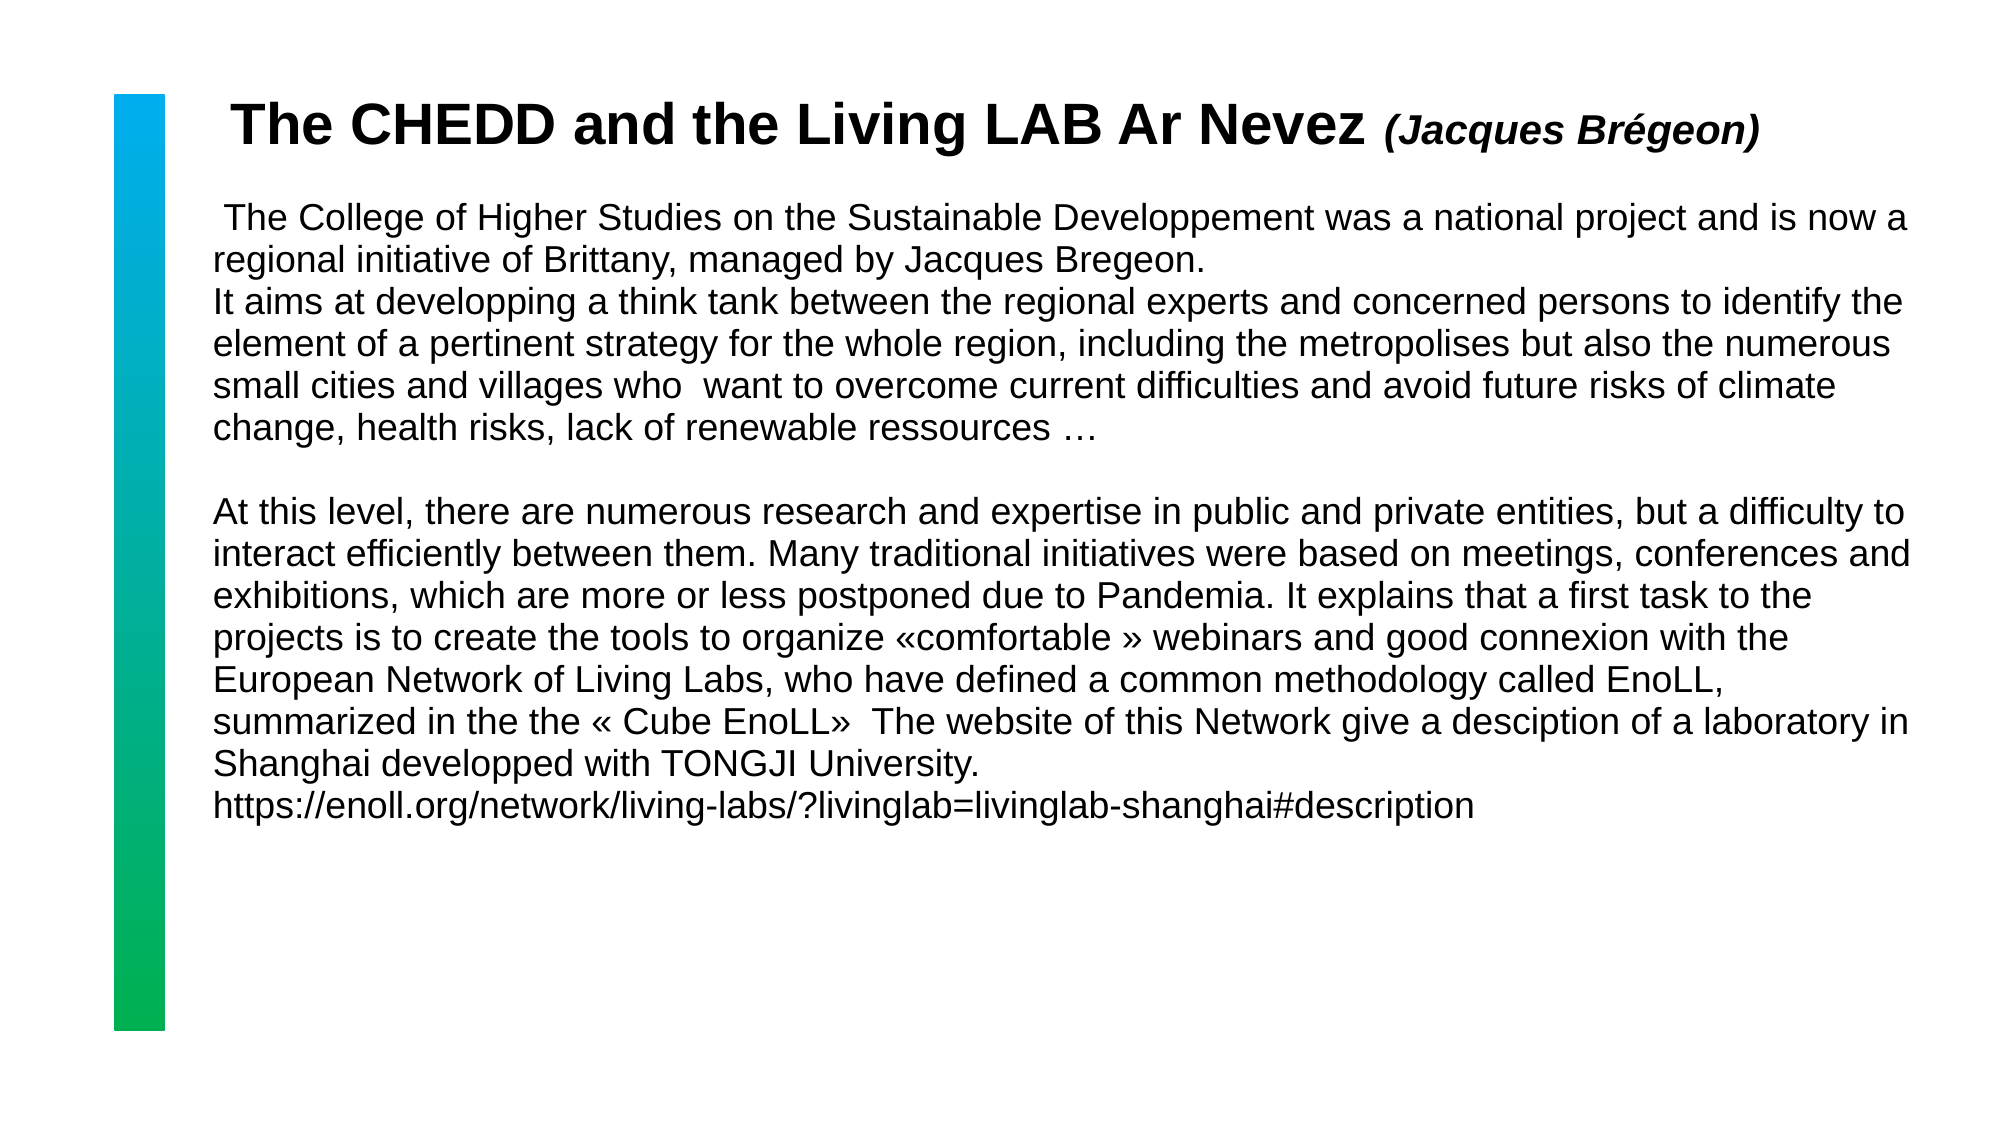

The CHEDD and the Living LAB Ar Nevez (Jacques Brégeon)
 The College of Higher Studies on the Sustainable Developpement was a national project and is now a regional initiative of Brittany, managed by Jacques Bregeon.
It aims at developping a think tank between the regional experts and concerned persons to identify the element of a pertinent strategy for the whole region, including the metropolises but also the numerous small cities and villages who want to overcome current difficulties and avoid future risks of climate change, health risks, lack of renewable ressources …
At this level, there are numerous research and expertise in public and private entities, but a difficulty to interact efficiently between them. Many traditional initiatives were based on meetings, conferences and exhibitions, which are more or less postponed due to Pandemia. It explains that a first task to the projects is to create the tools to organize «comfortable » webinars and good connexion with the European Network of Living Labs, who have defined a common methodology called EnoLL, summarized in the the « Cube EnoLL» The website of this Network give a desciption of a laboratory in Shanghai developped with TONGJI University.
https://enoll.org/network/living-labs/?livinglab=livinglab-shanghai#description